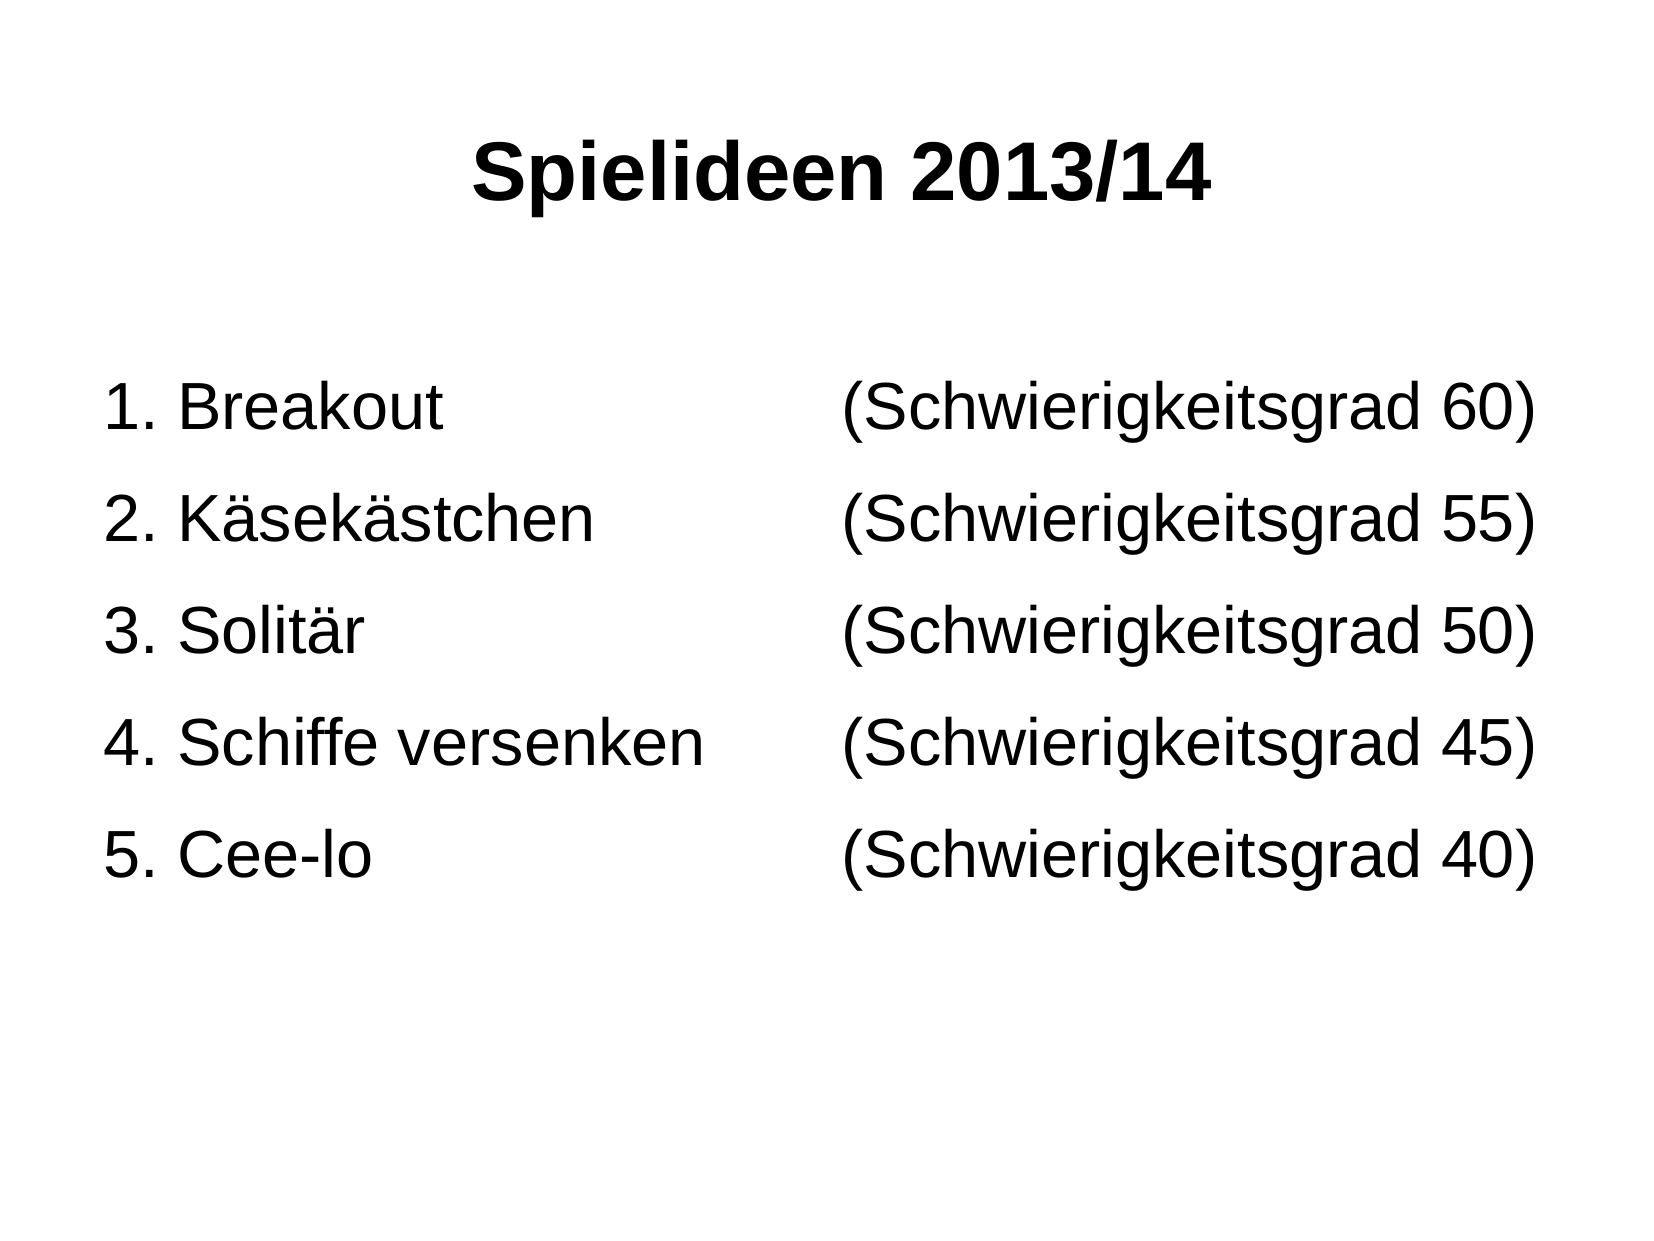

Spielideen 2013/14
Breakout						(Schwierigkeitsgrad 60)
Käsekästchen				(Schwierigkeitsgrad 55)
Solitär							(Schwierigkeitsgrad 50)
Schiffe versenken		(Schwierigkeitsgrad 45)
Cee-lo							(Schwierigkeitsgrad 40)